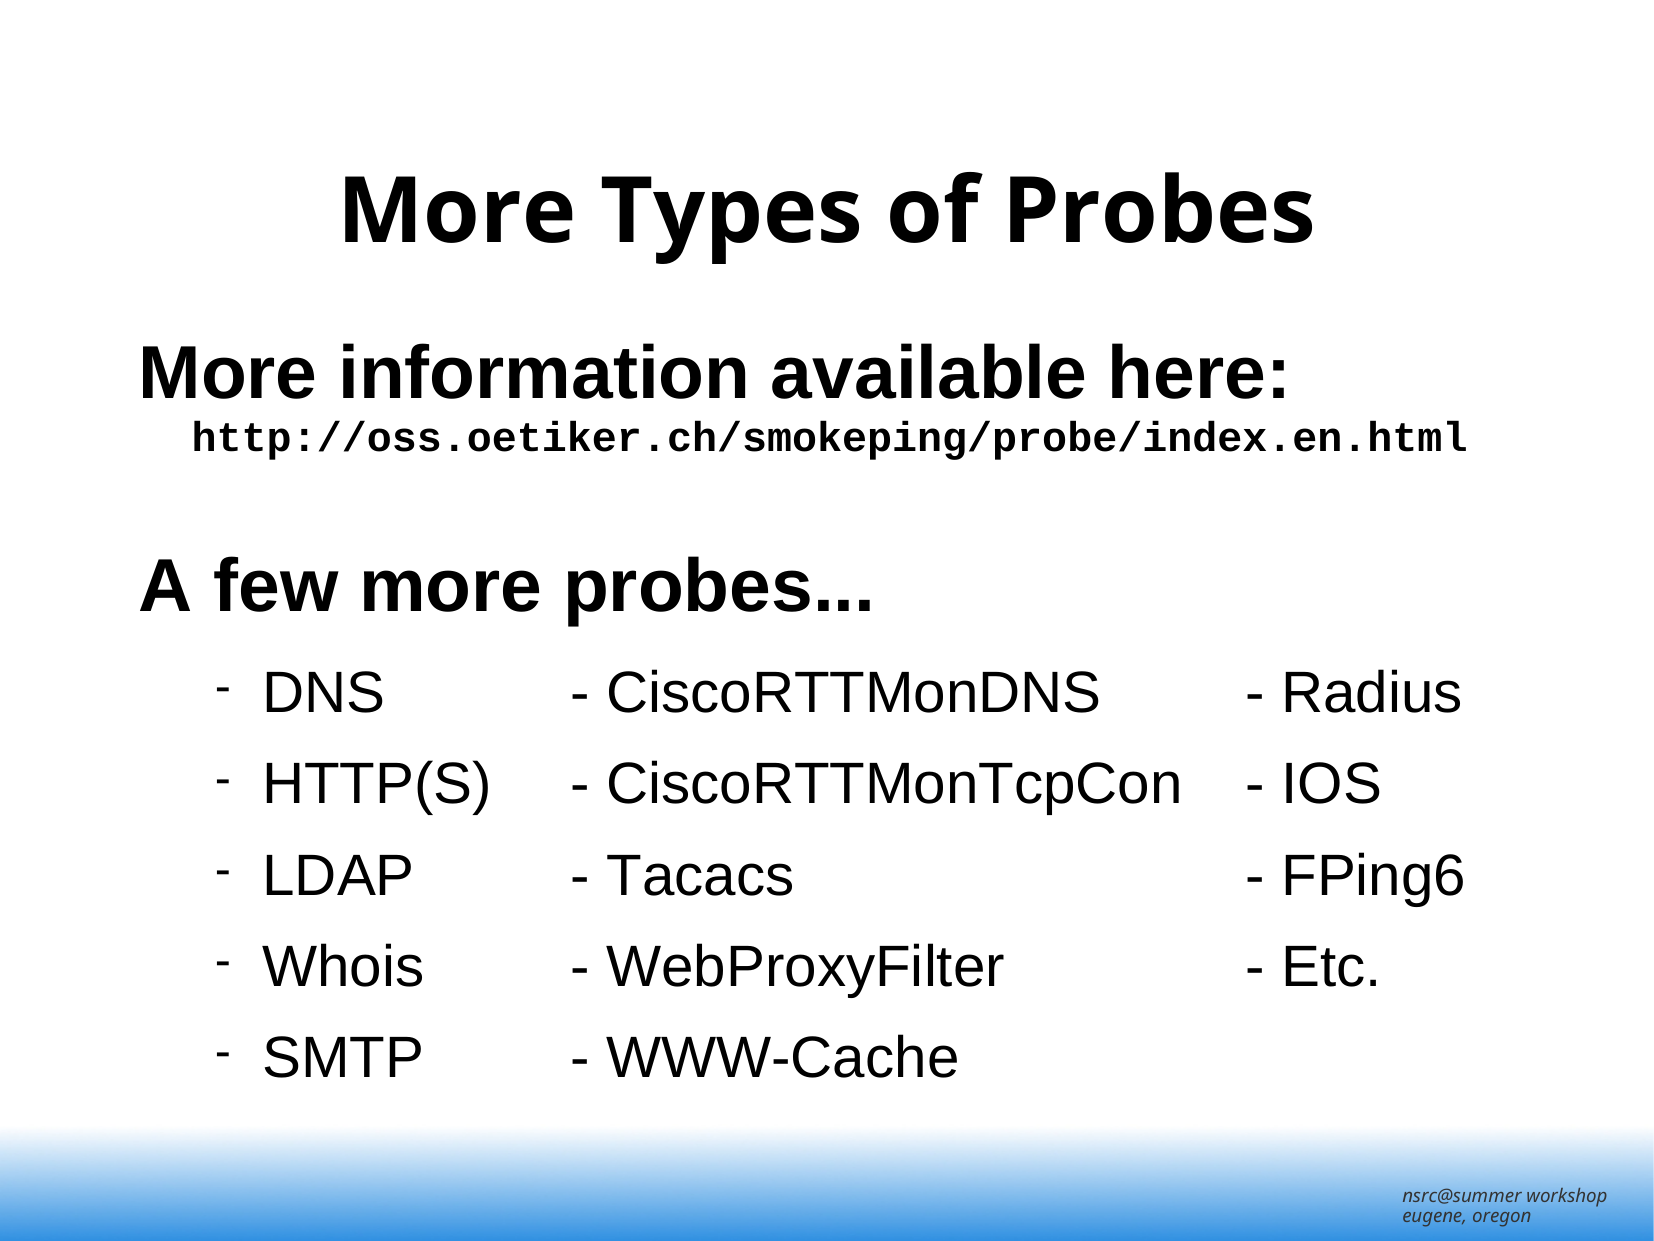

# More Types of Probes
More information available here:
http://oss.oetiker.ch/smokeping/probe/index.en.html
A few more probes...
DNS			- CiscoRTTMonDNS		- Radius
HTTP(S)		- CiscoRTTMonTcpCon 	- IOS
LDAP			- Tacacs							- FPing6
Whois		- WebProxyFilter				- Etc.
SMTP		- WWW-Cache